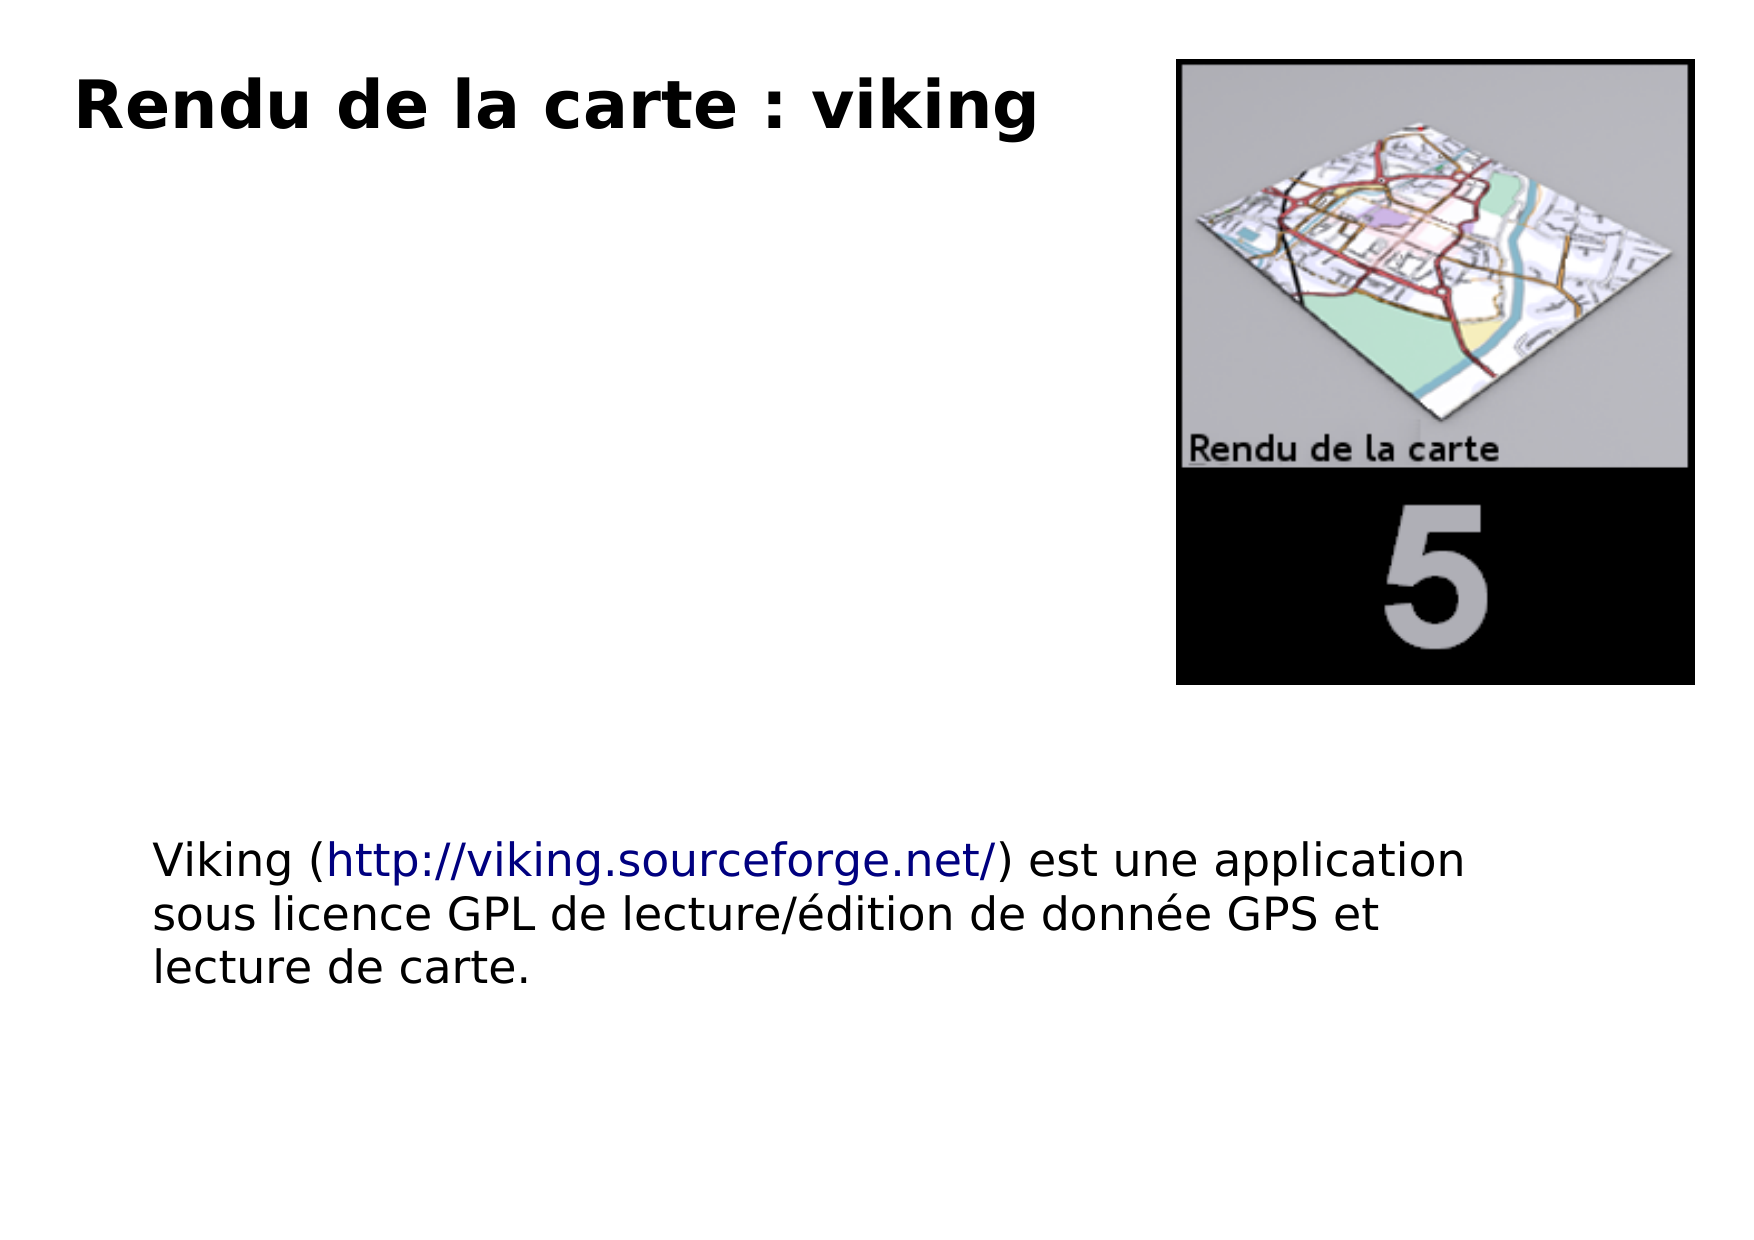

Rendu de la carte : viking
Viking (http://viking.sourceforge.net/) est une application sous licence GPL de lecture/édition de donnée GPS et lecture de carte.